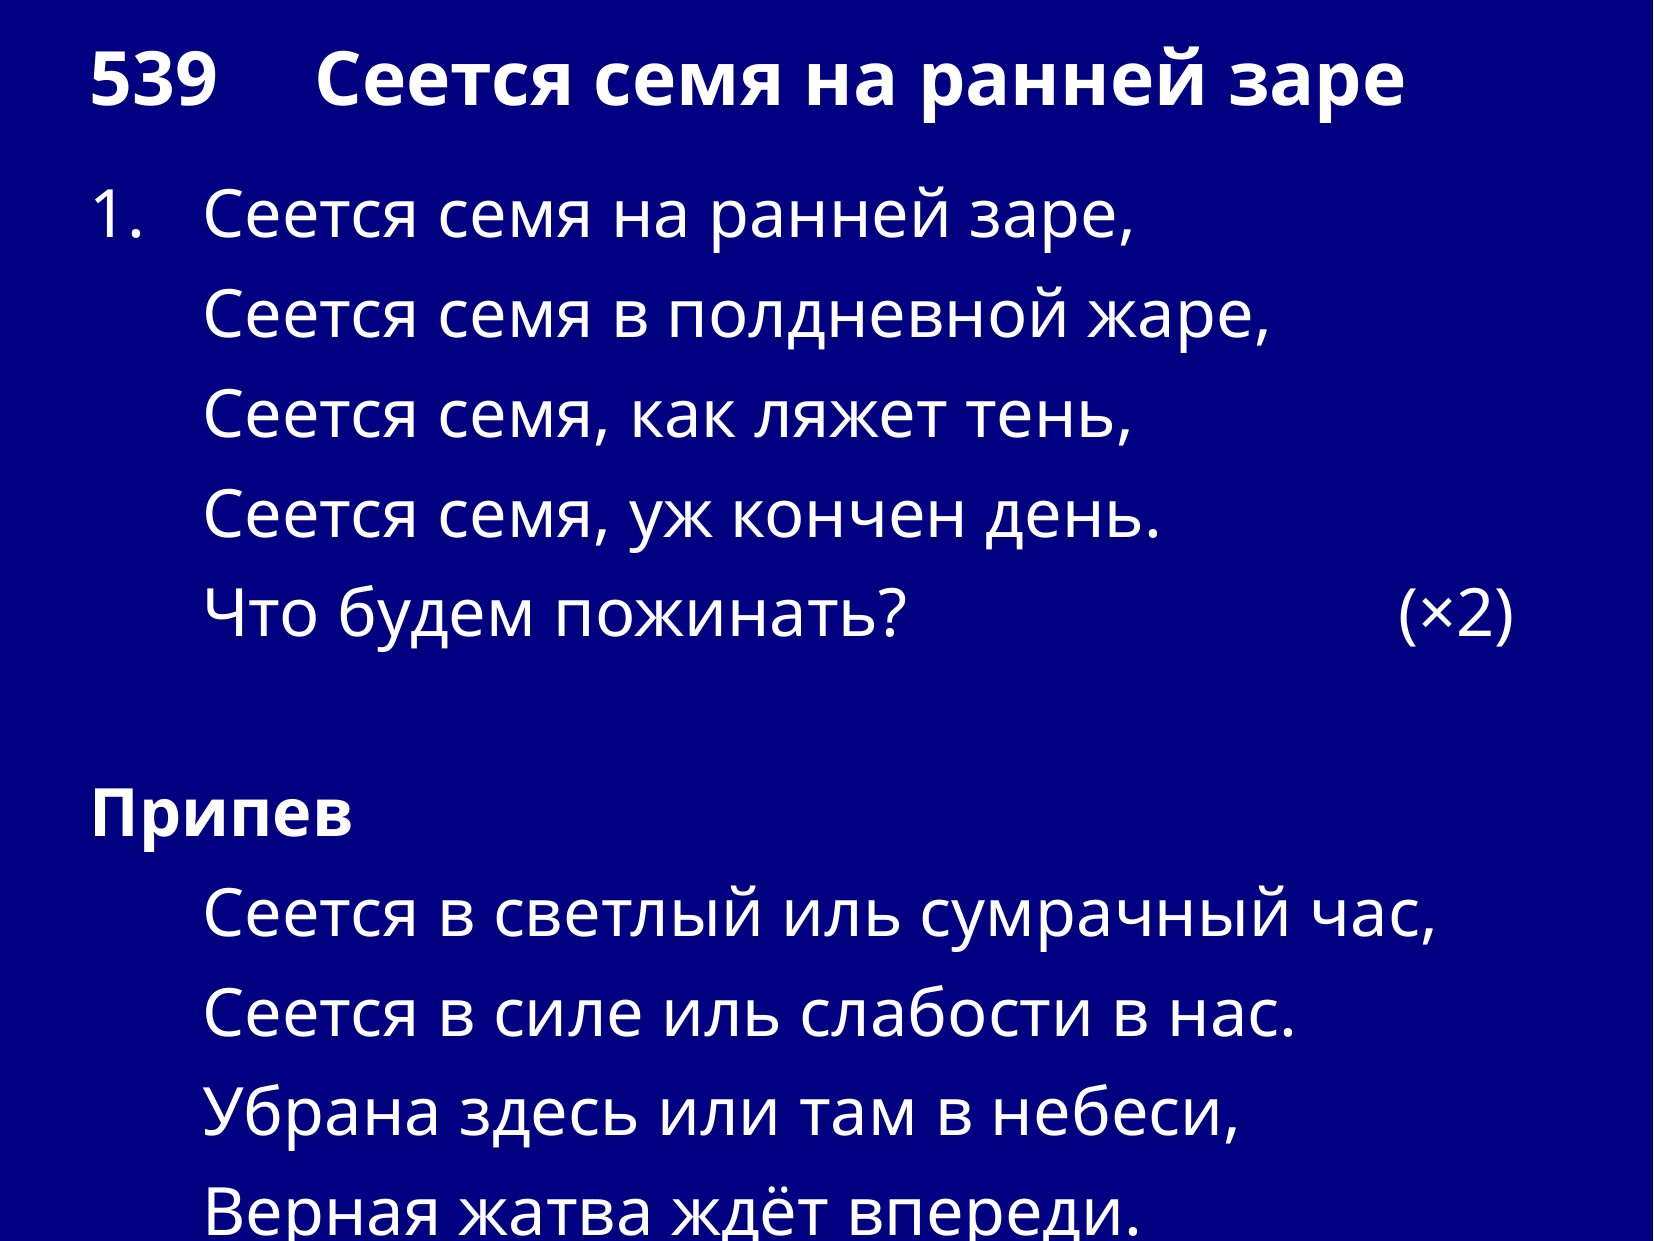

539	Сеется семя на ранней заре
1.	Сеется семя на ранней заре,
	Сеется семя в полдневной жаре,
	Сеется семя, как ляжет тень,
	Сеется семя, уж кончен день.
	Что будем пожинать?	(×2)
Припев
	Сеется в светлый иль сумрачный час,
	Сеется в силе иль слабости в нас.
	Убрана здесь или там в небеси,
	Верная жатва ждёт впереди.